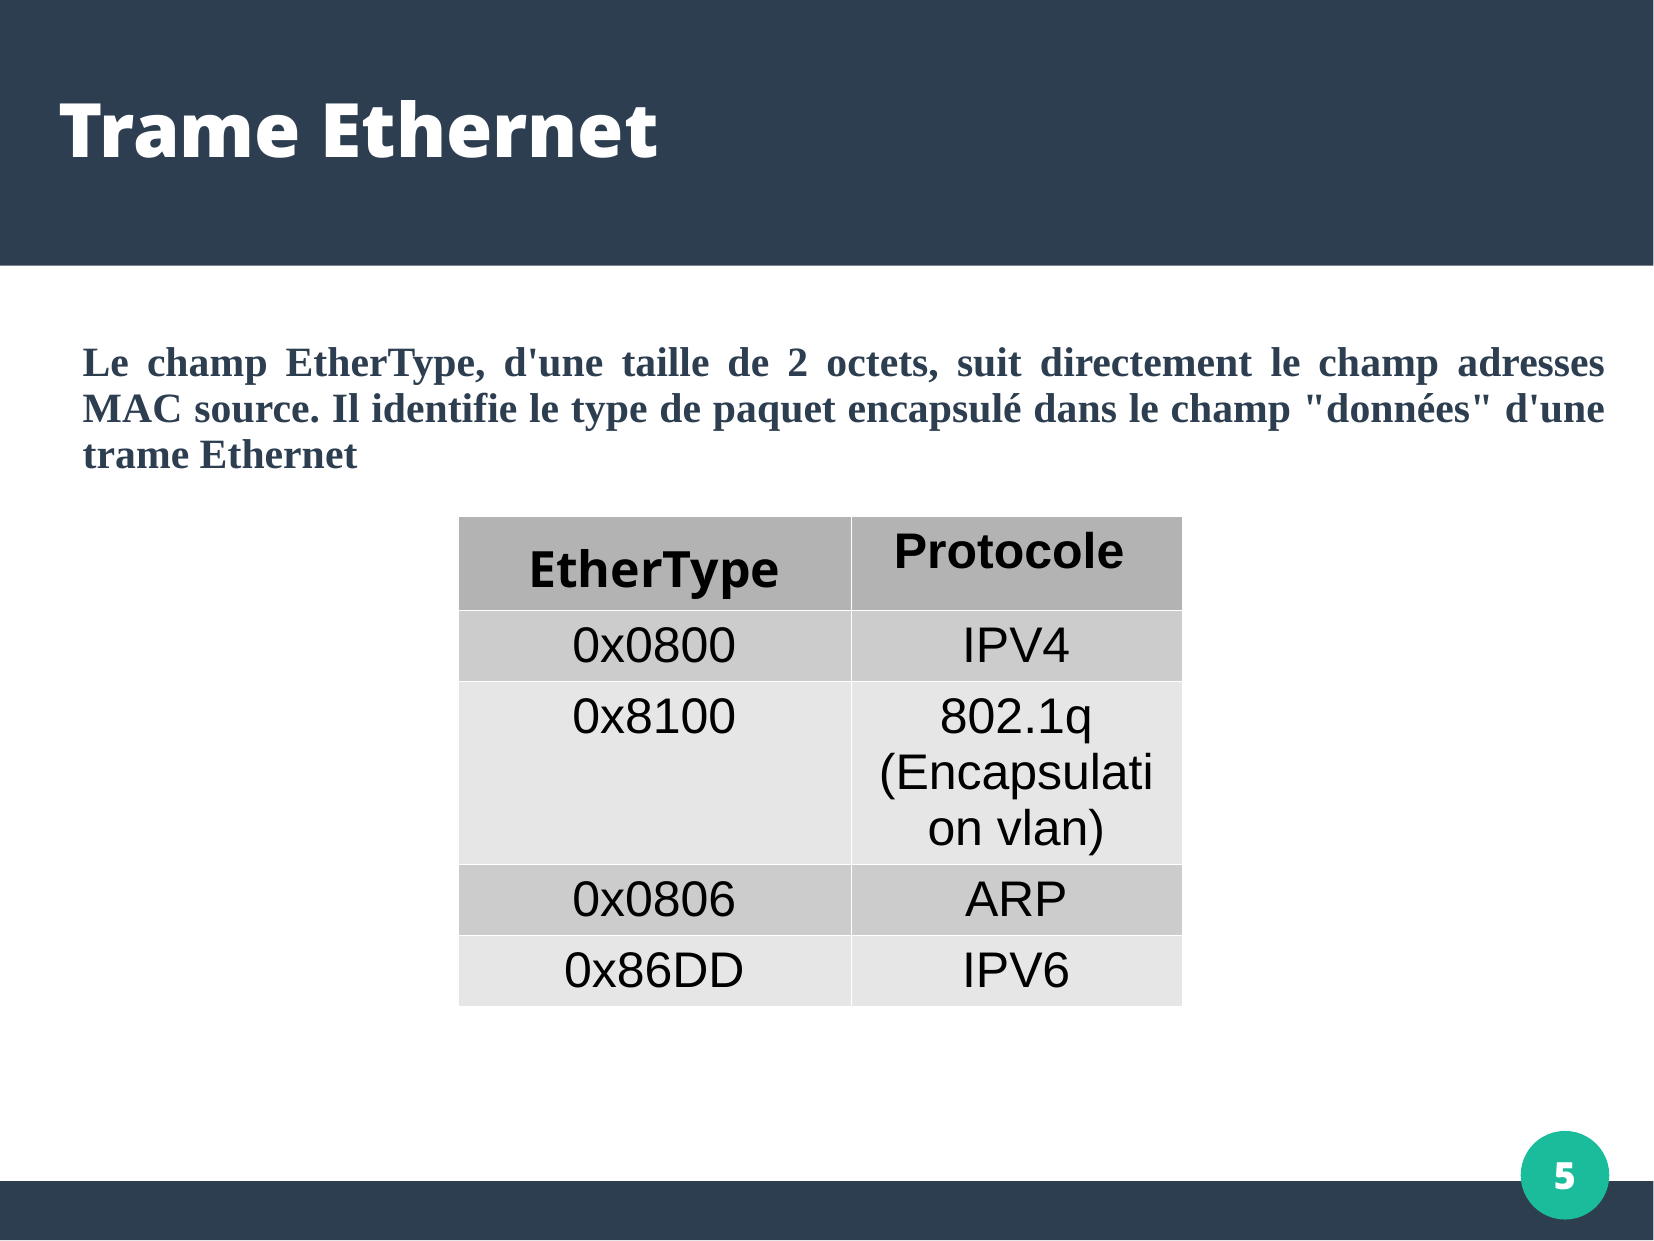

# Trame Ethernet
Le champ EtherType, d'une taille de 2 octets, suit directement le champ adresses MAC source. Il identifie le type de paquet encapsulé dans le champ "données" d'une trame Ethernet
| EtherType | Protocole |
| --- | --- |
| 0x0800 | IPV4 |
| 0x8100 | 802.1q (Encapsulation vlan) |
| 0x0806 | ARP |
| 0x86DD | IPV6 |
5